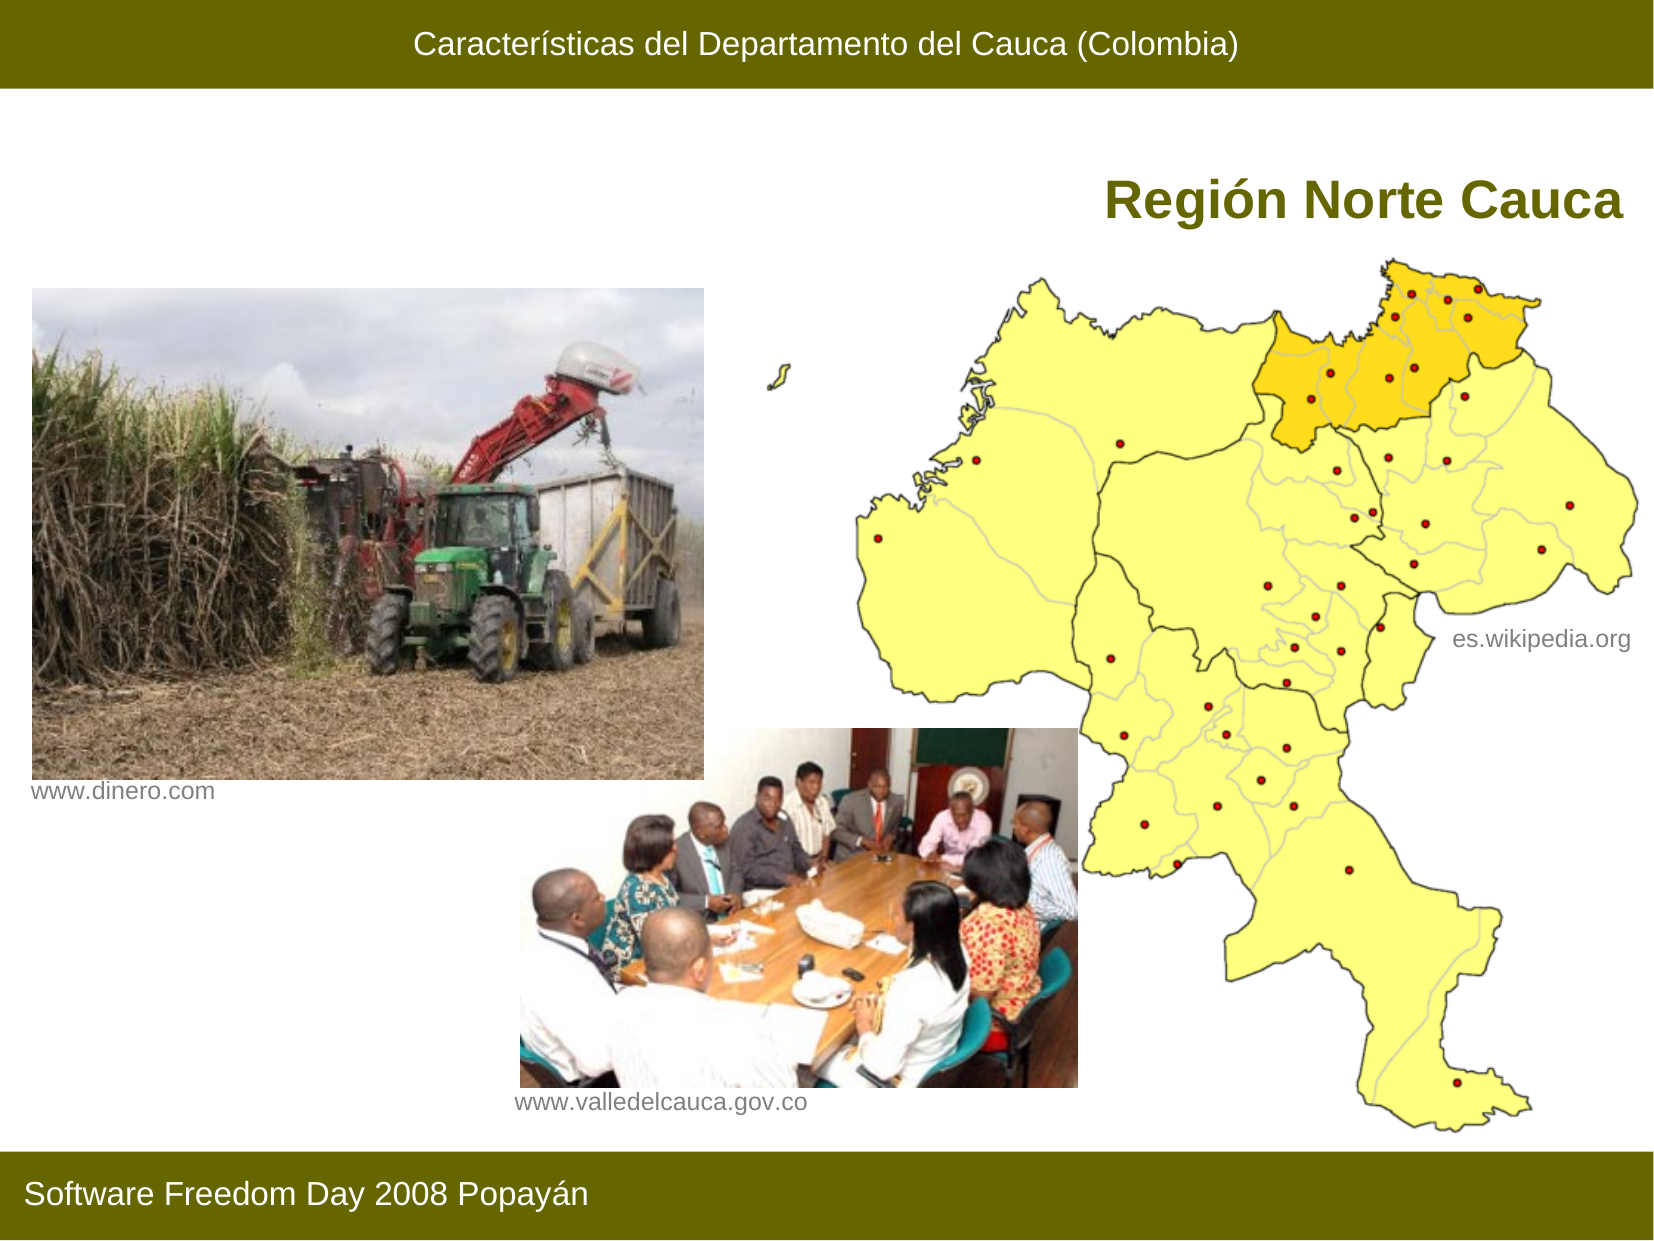

# Región Norte Cauca
es.wikipedia.org
www.dinero.com
www.valledelcauca.gov.co